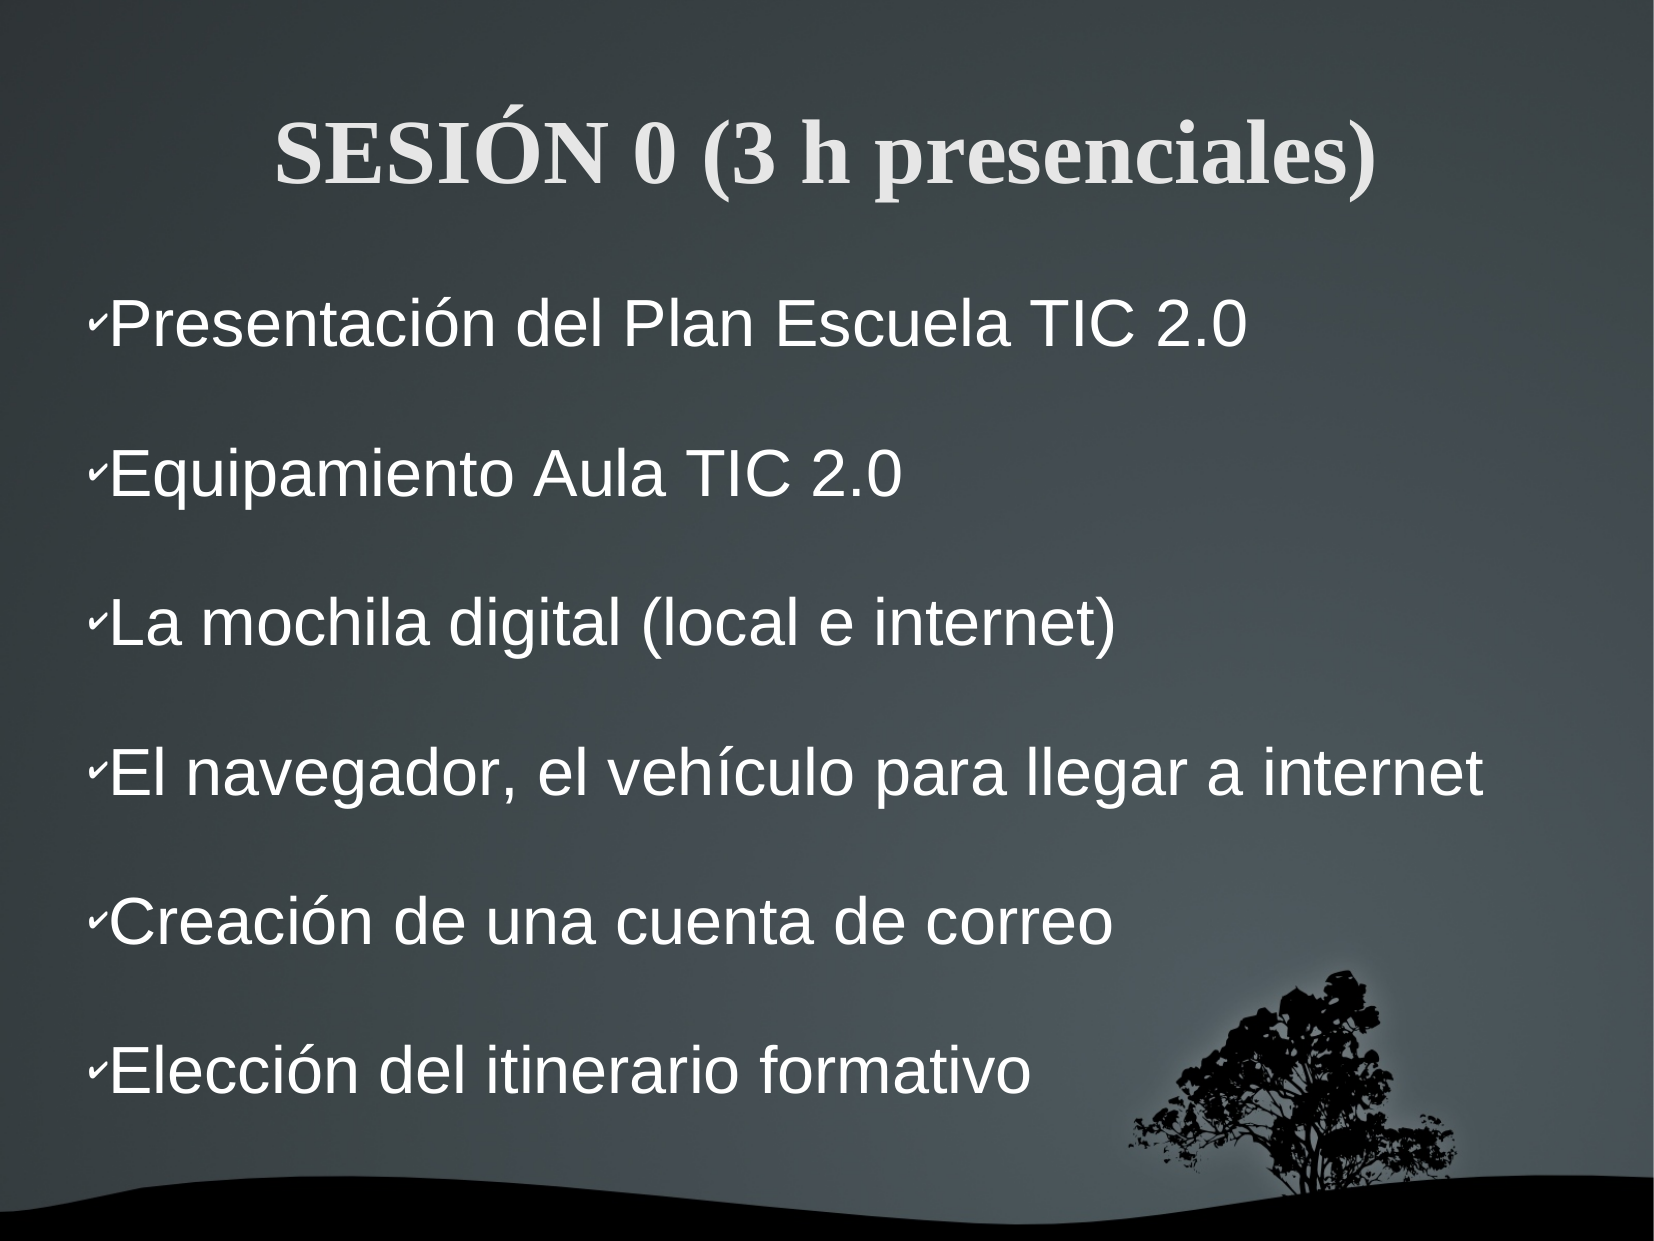

# SESIÓN 0 (3 h presenciales)
Presentación del Plan Escuela TIC 2.0
Equipamiento Aula TIC 2.0
La mochila digital (local e internet)
El navegador, el vehículo para llegar a internet
Creación de una cuenta de correo
Elección del itinerario formativo